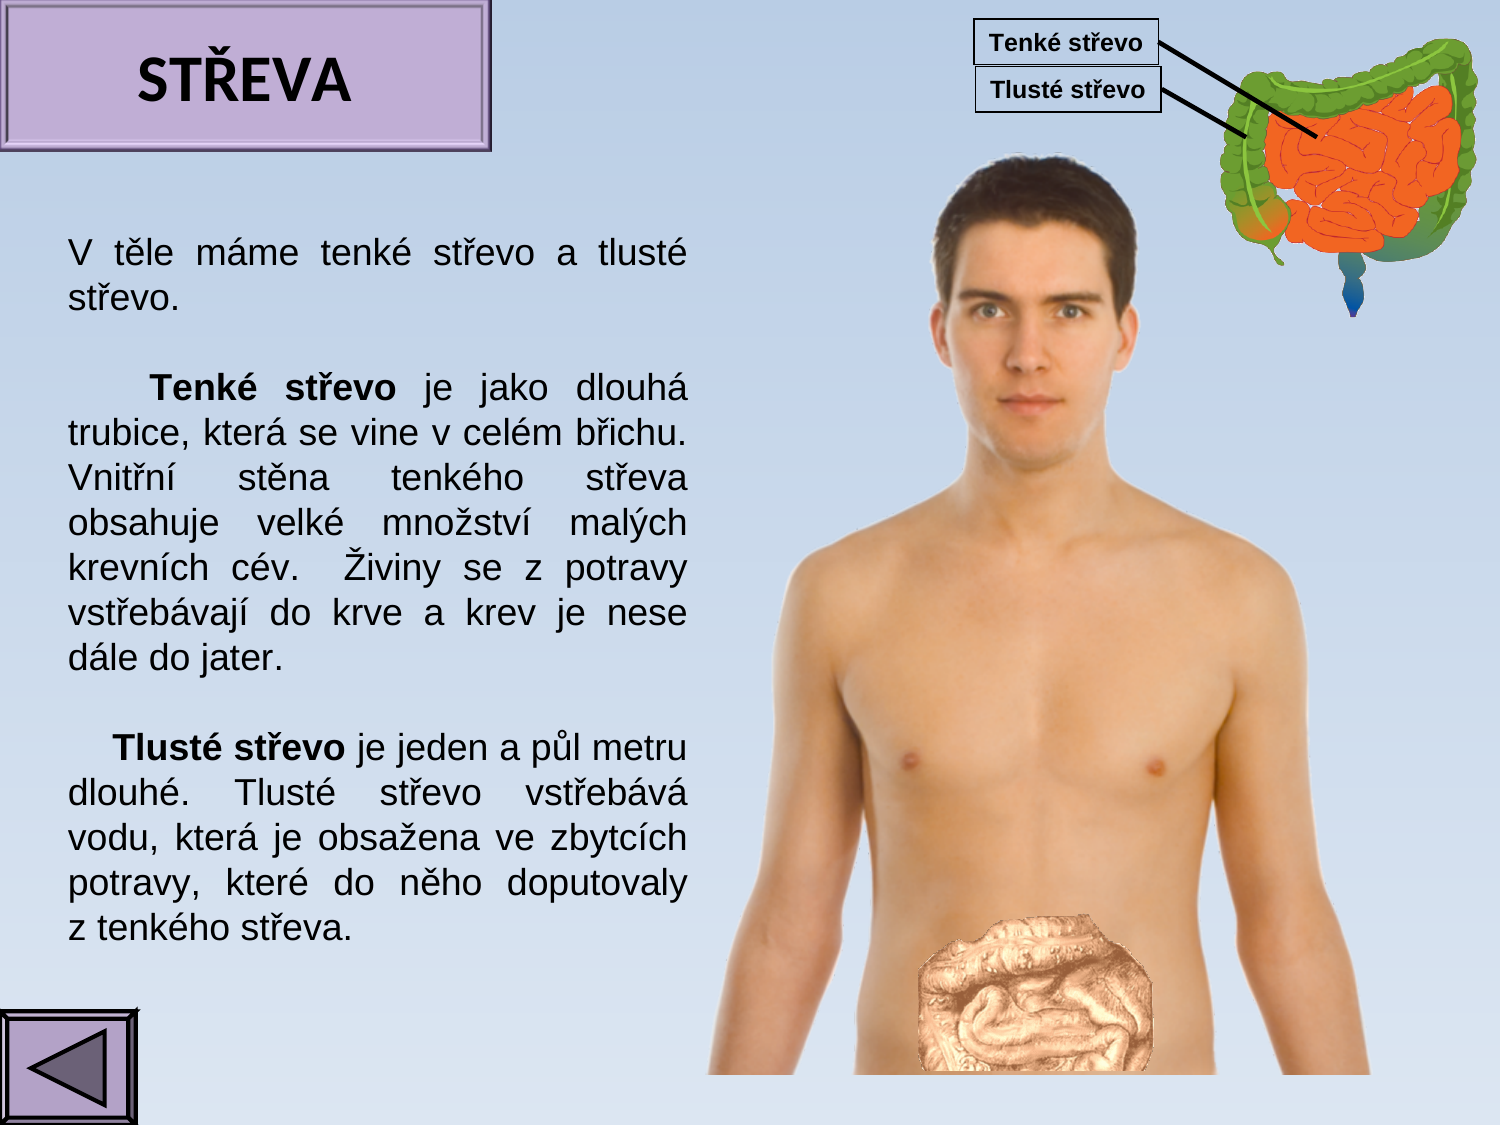

STŘEVA
Tenké střevo
Tlusté střevo
V těle máme tenké střevo a tlusté střevo.
 Tenké střevo je jako dlouhá trubice, která se vine v celém břichu. Vnitřní stěna tenkého střeva obsahuje velké množství malých krevních cév. Živiny se z potravy vstřebávají do krve a krev je nese dále do jater.
 Tlusté střevo je jeden a půl metru dlouhé. Tlusté střevo vstřebává vodu, která je obsažena ve zbytcích potravy, které do něho doputovaly
z tenkého střeva.